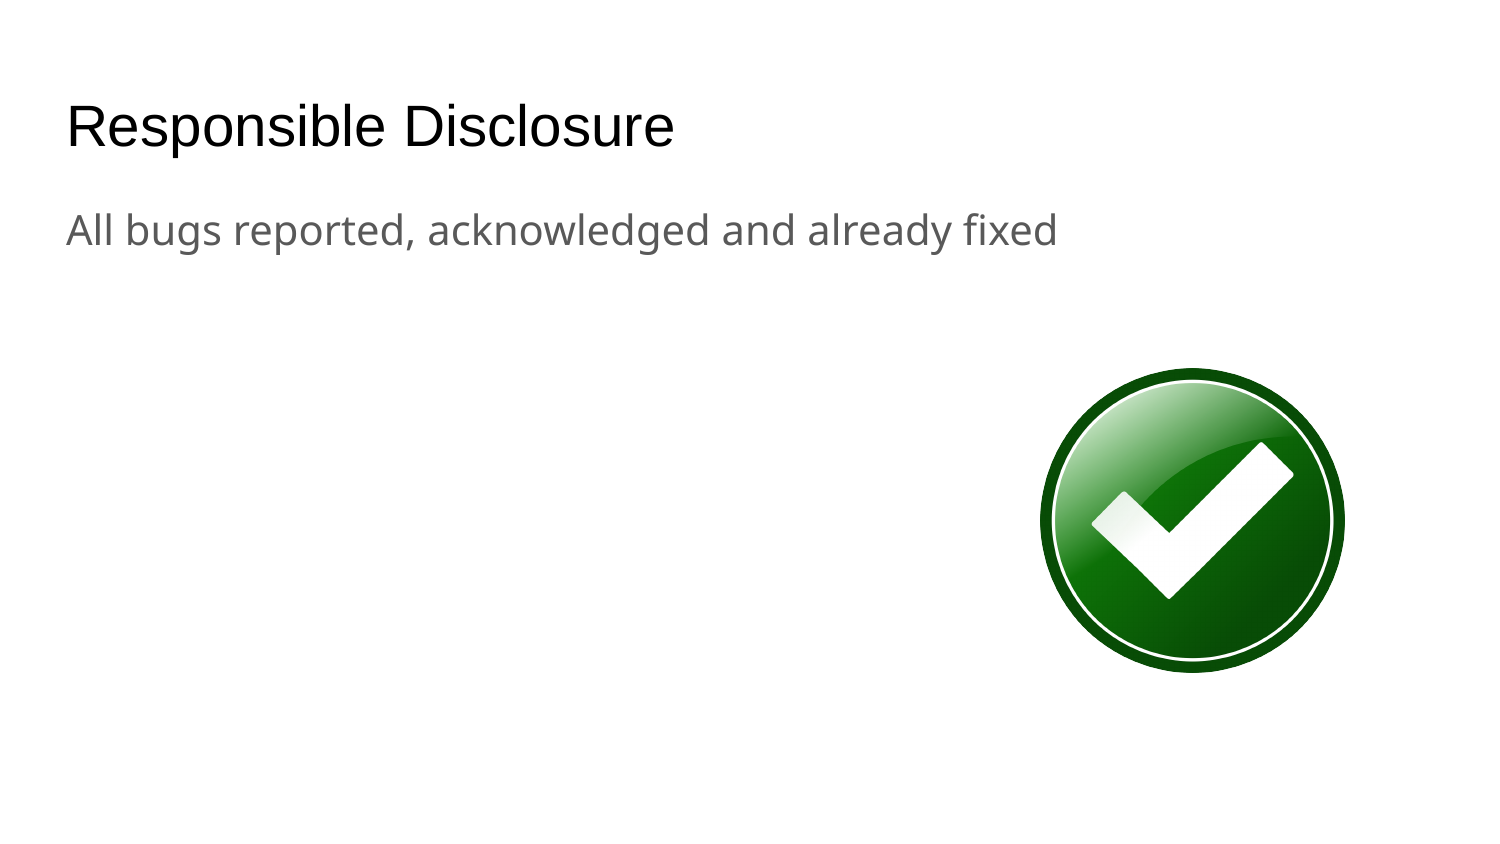

# Responsible Disclosure
All bugs reported, acknowledged and already fixed